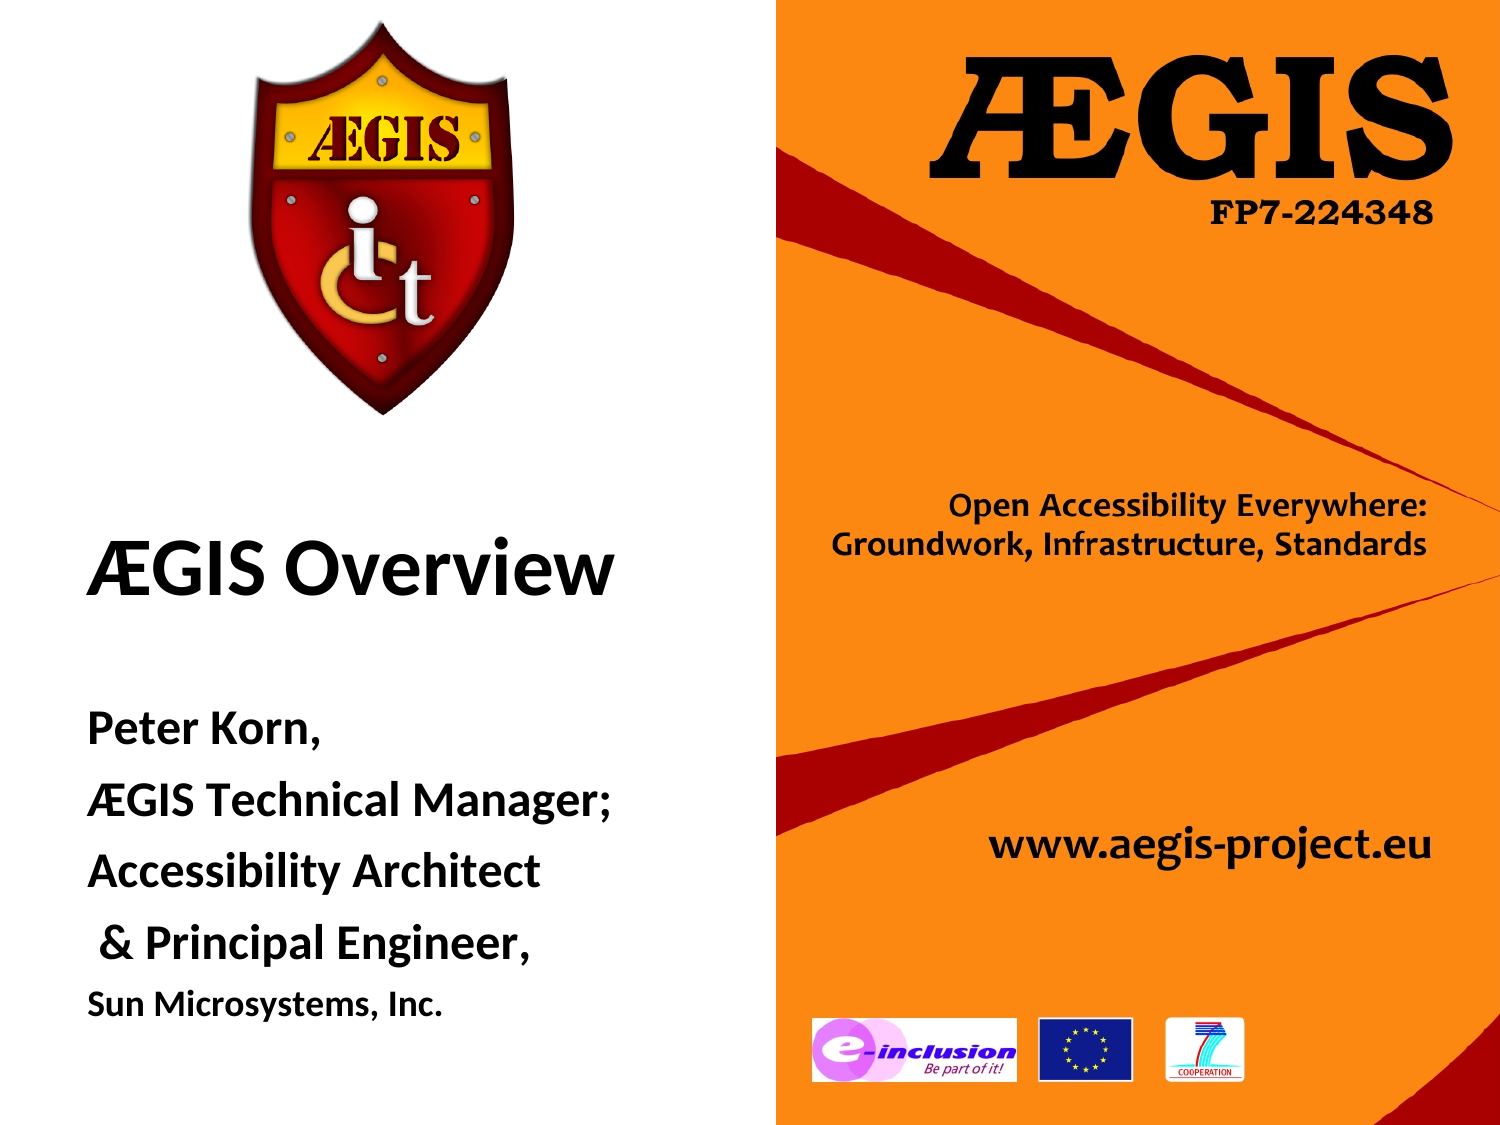

ÆGIS Overview
Peter Korn,
ÆGIS Technical Manager;
Accessibility Architect
 & Principal Engineer,
Sun Microsystems, Inc.